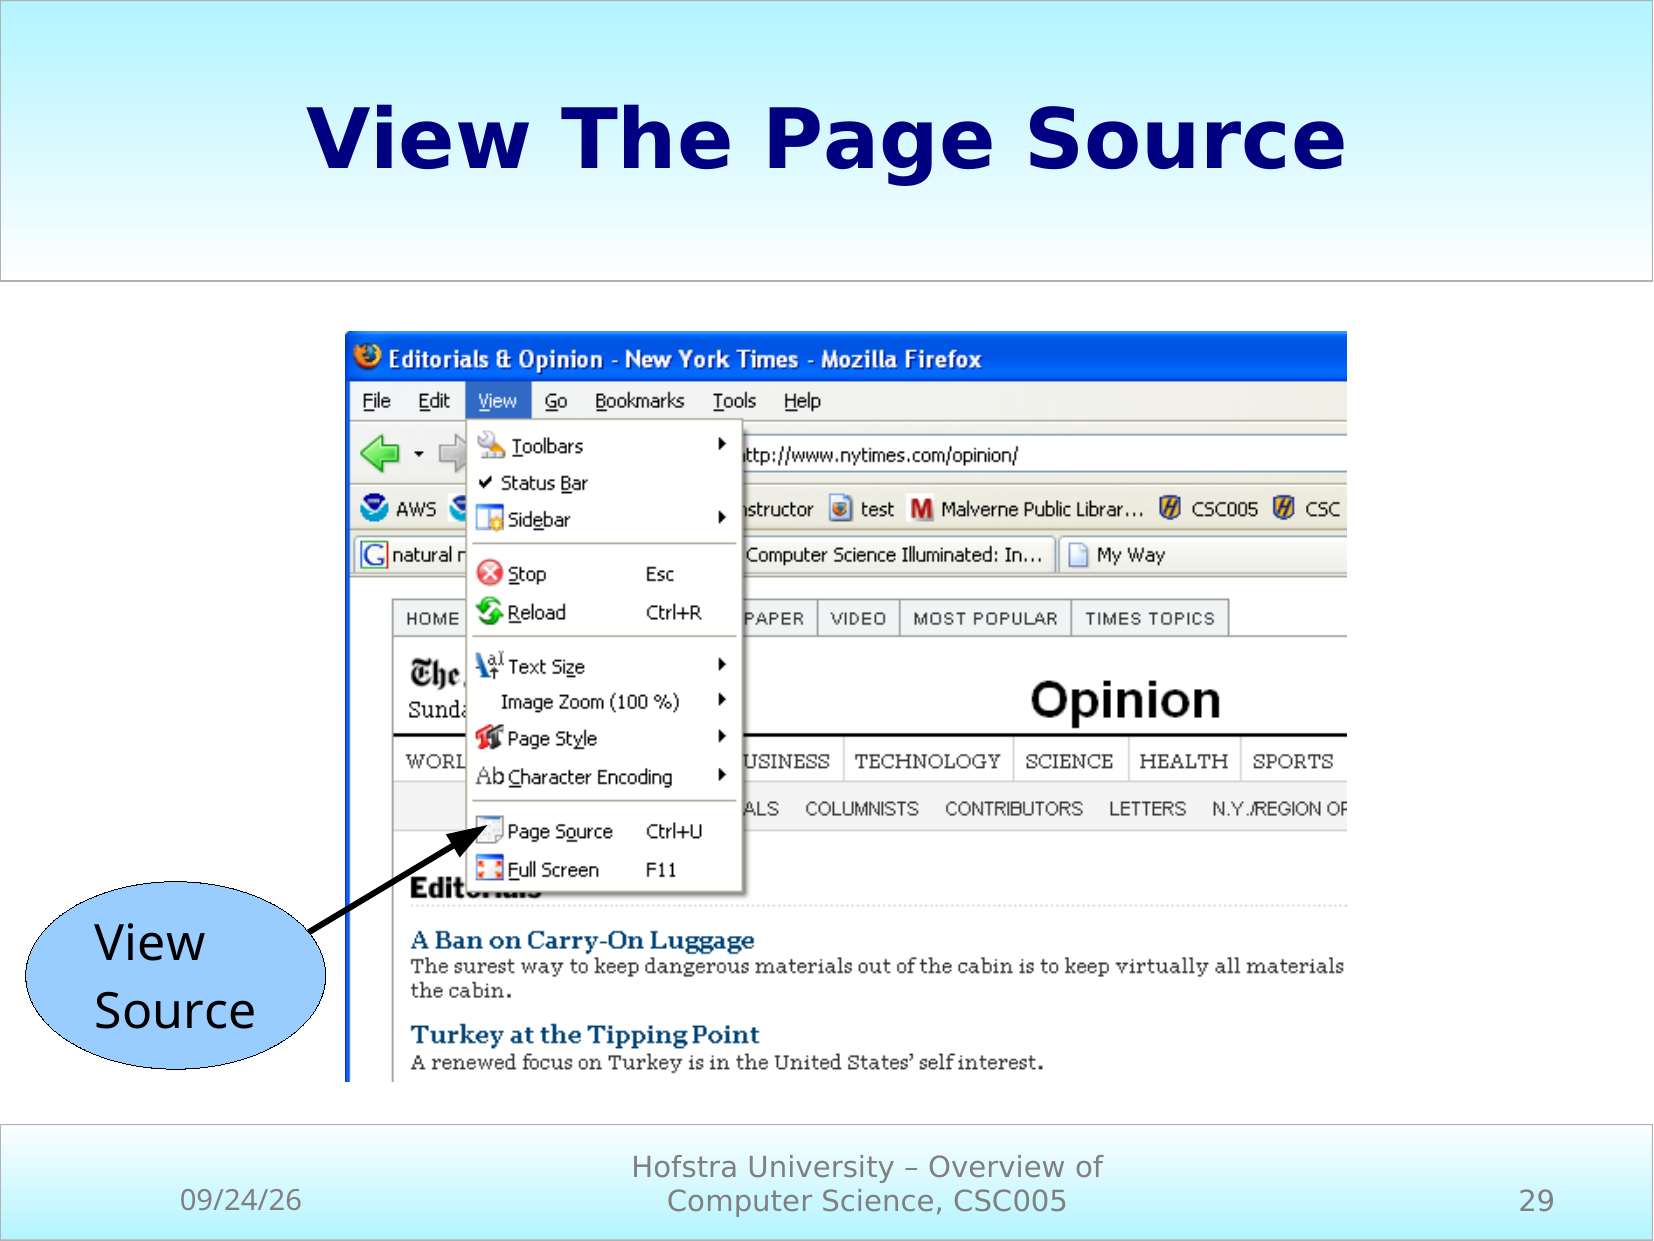

# View The Page Source
View
Source
29